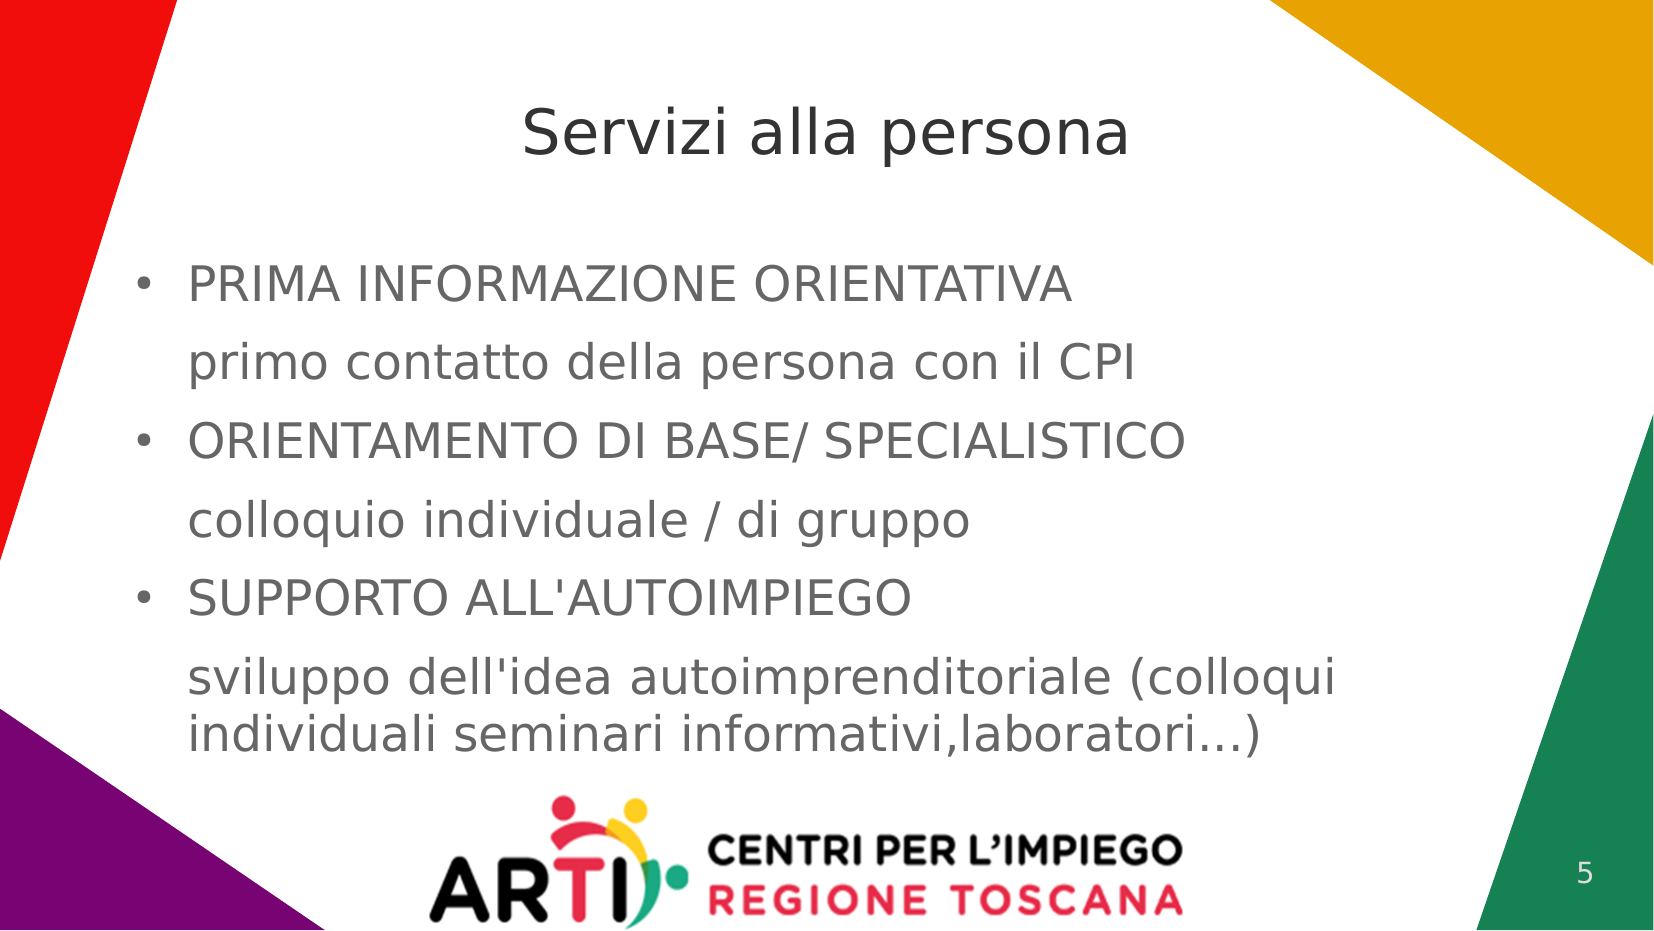

# Servizi alla persona
PRIMA INFORMAZIONE ORIENTATIVA
primo contatto della persona con il CPI
ORIENTAMENTO DI BASE/ SPECIALISTICO
colloquio individuale / di gruppo
SUPPORTO ALL'AUTOIMPIEGO
sviluppo dell'idea autoimprenditoriale (colloqui individuali seminari informativi,laboratori...)
5